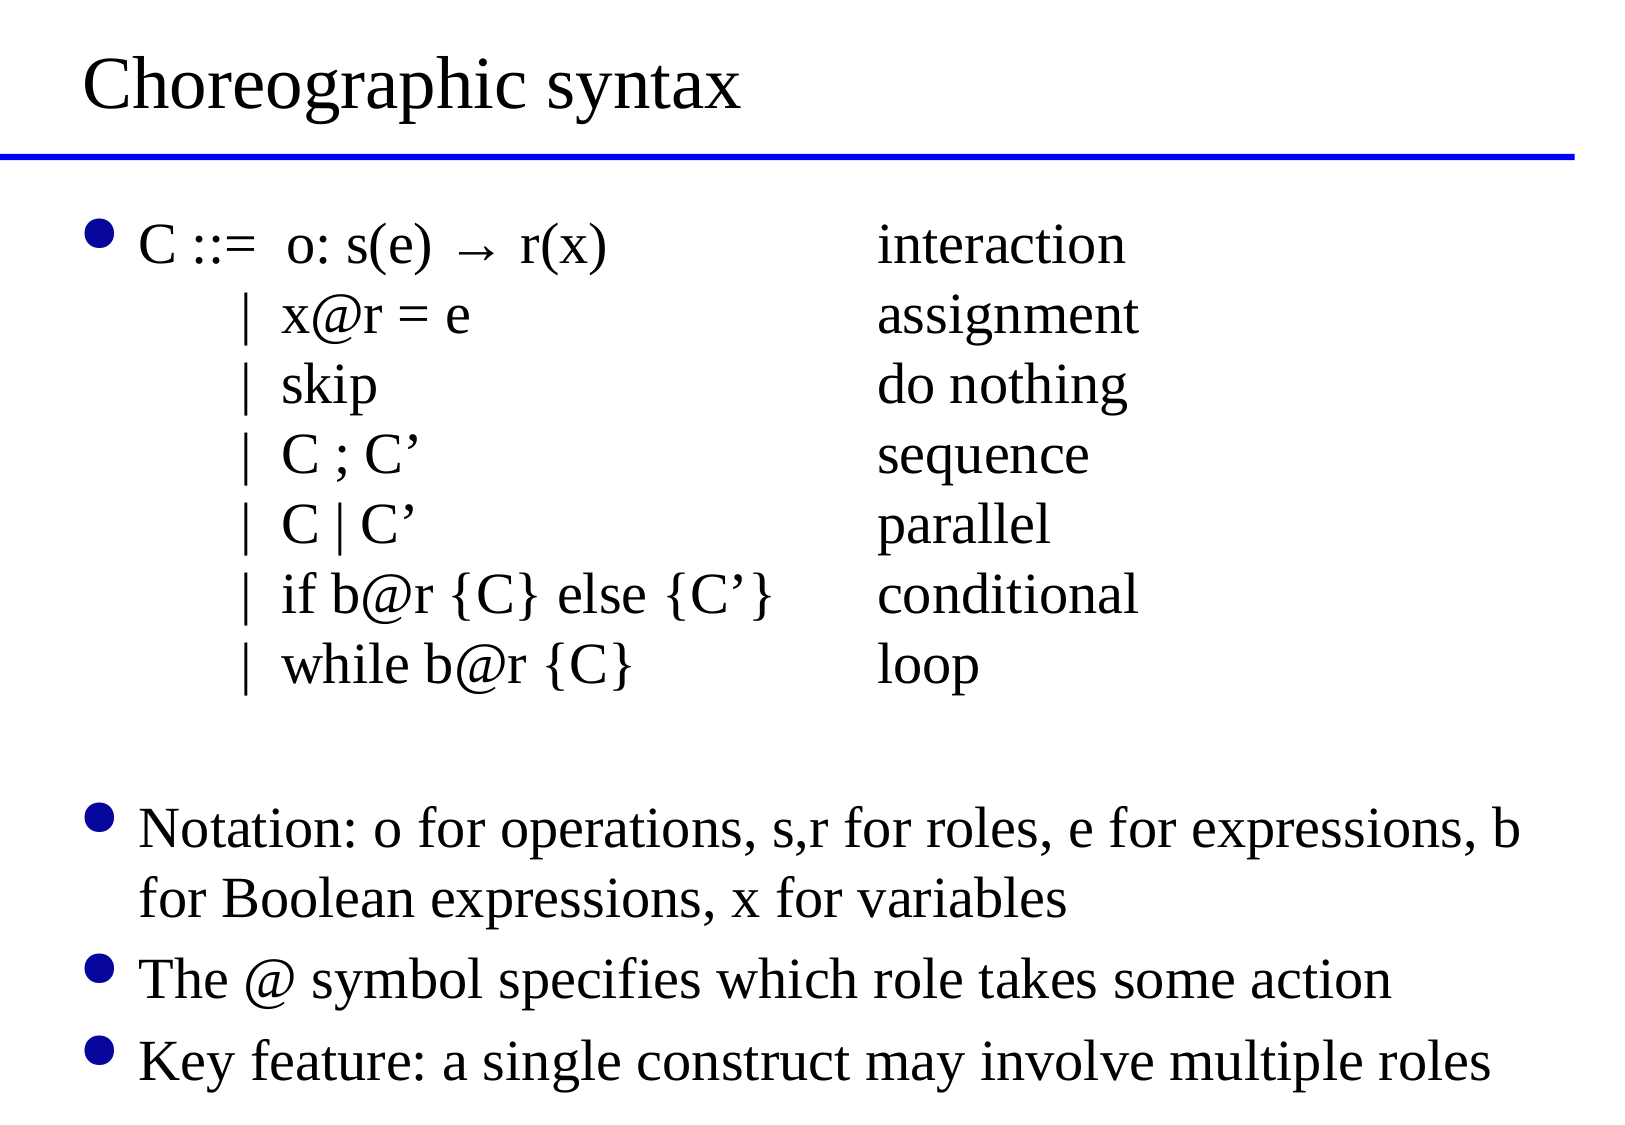

# Choreographic syntax
C ::= o: s(e) → r(x)				interaction
 | x@r = e						assignment
 | skip							do nothing
 | C ; C’							sequence
 | C | C’							parallel
 | if b@r {C} else {C’}		conditional
 | while b@r {C}				loop
Notation: o for operations, s,r for roles, e for expressions, b for Boolean expressions, x for variables
The @ symbol specifies which role takes some action
Key feature: a single construct may involve multiple roles